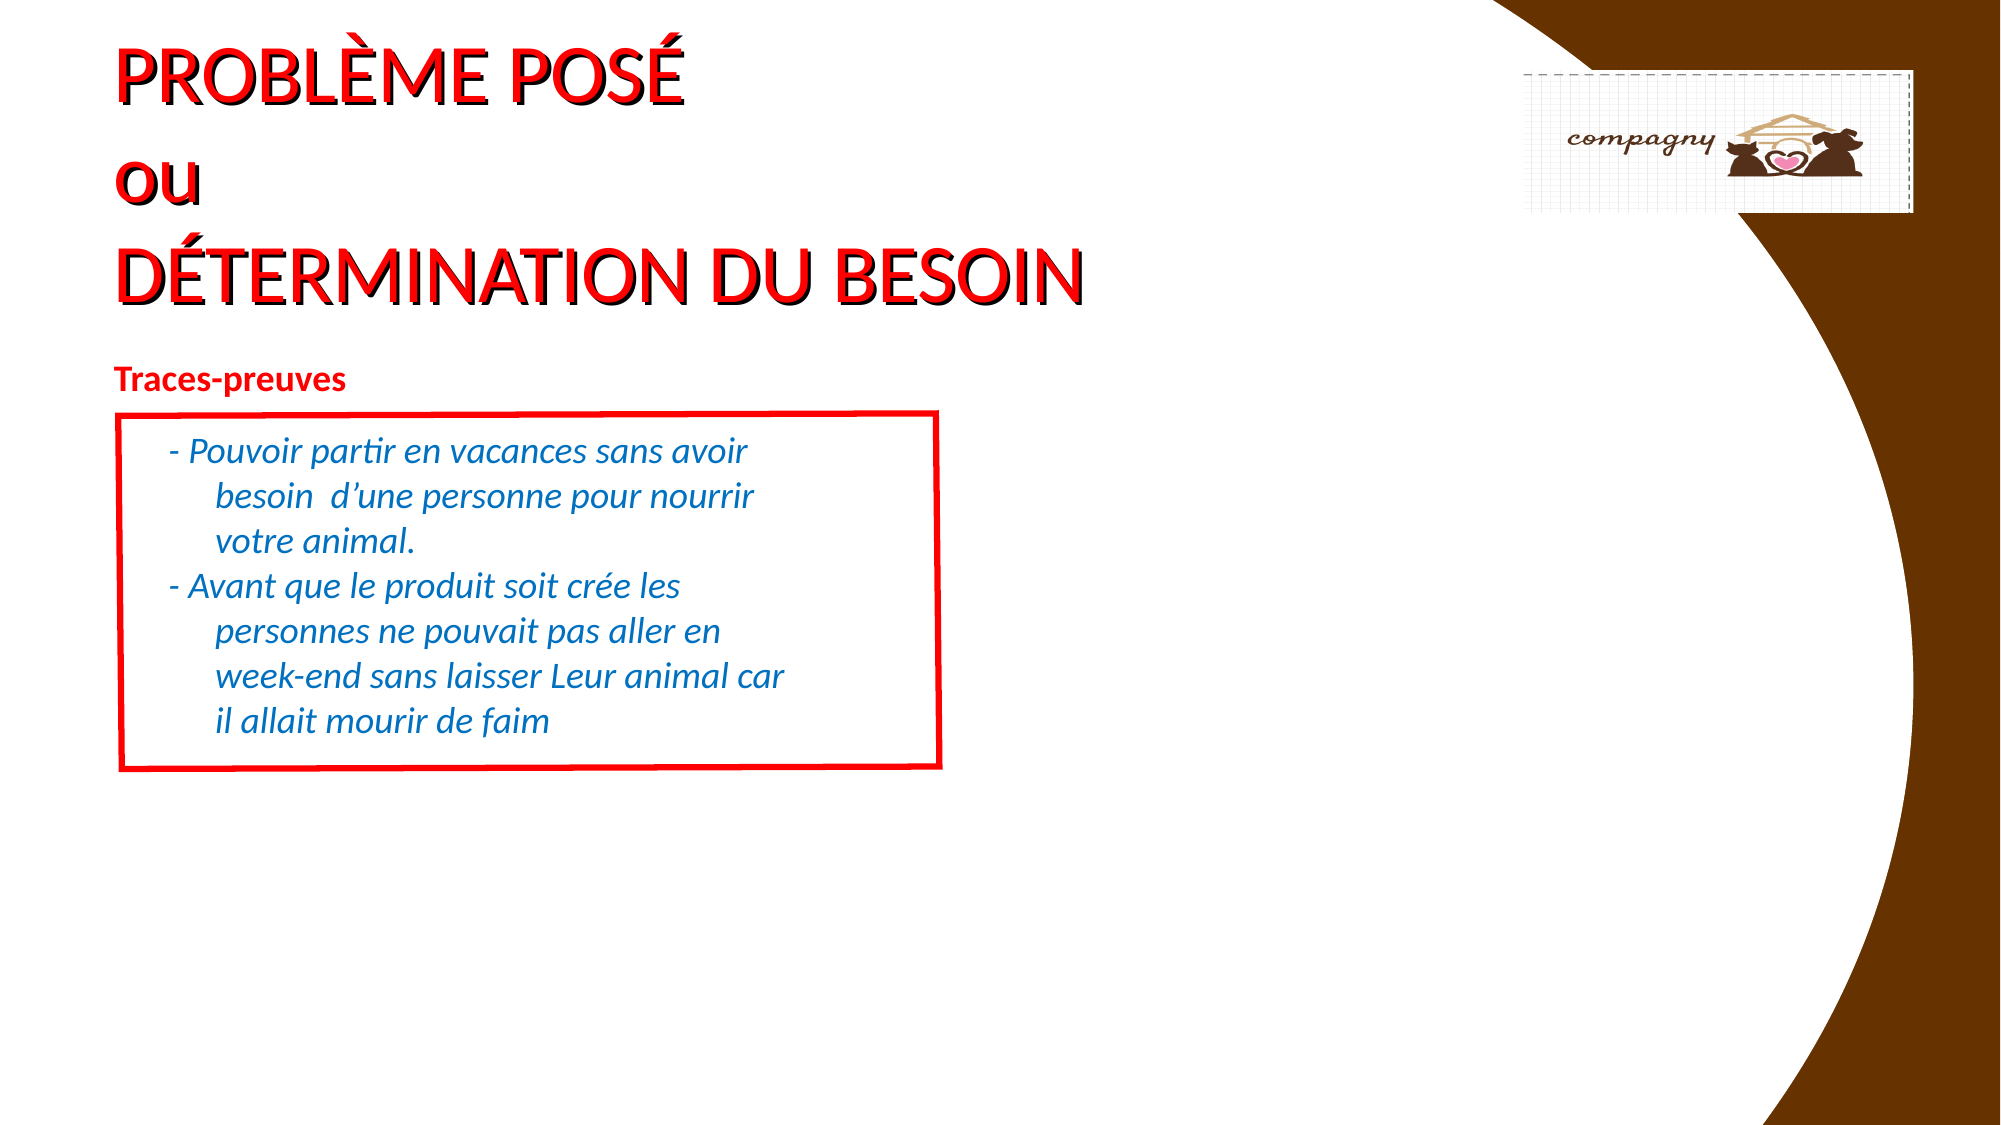

PROBLÈME POSÉ
ou
DÉTERMINATION DU BESOIN
Traces-preuves
- Pouvoir partir en vacances sans avoir besoin d’une personne pour nourrir votre animal.
- Avant que le produit soit crée les personnes ne pouvait pas aller en week-end sans laisser Leur animal car il allait mourir de faim